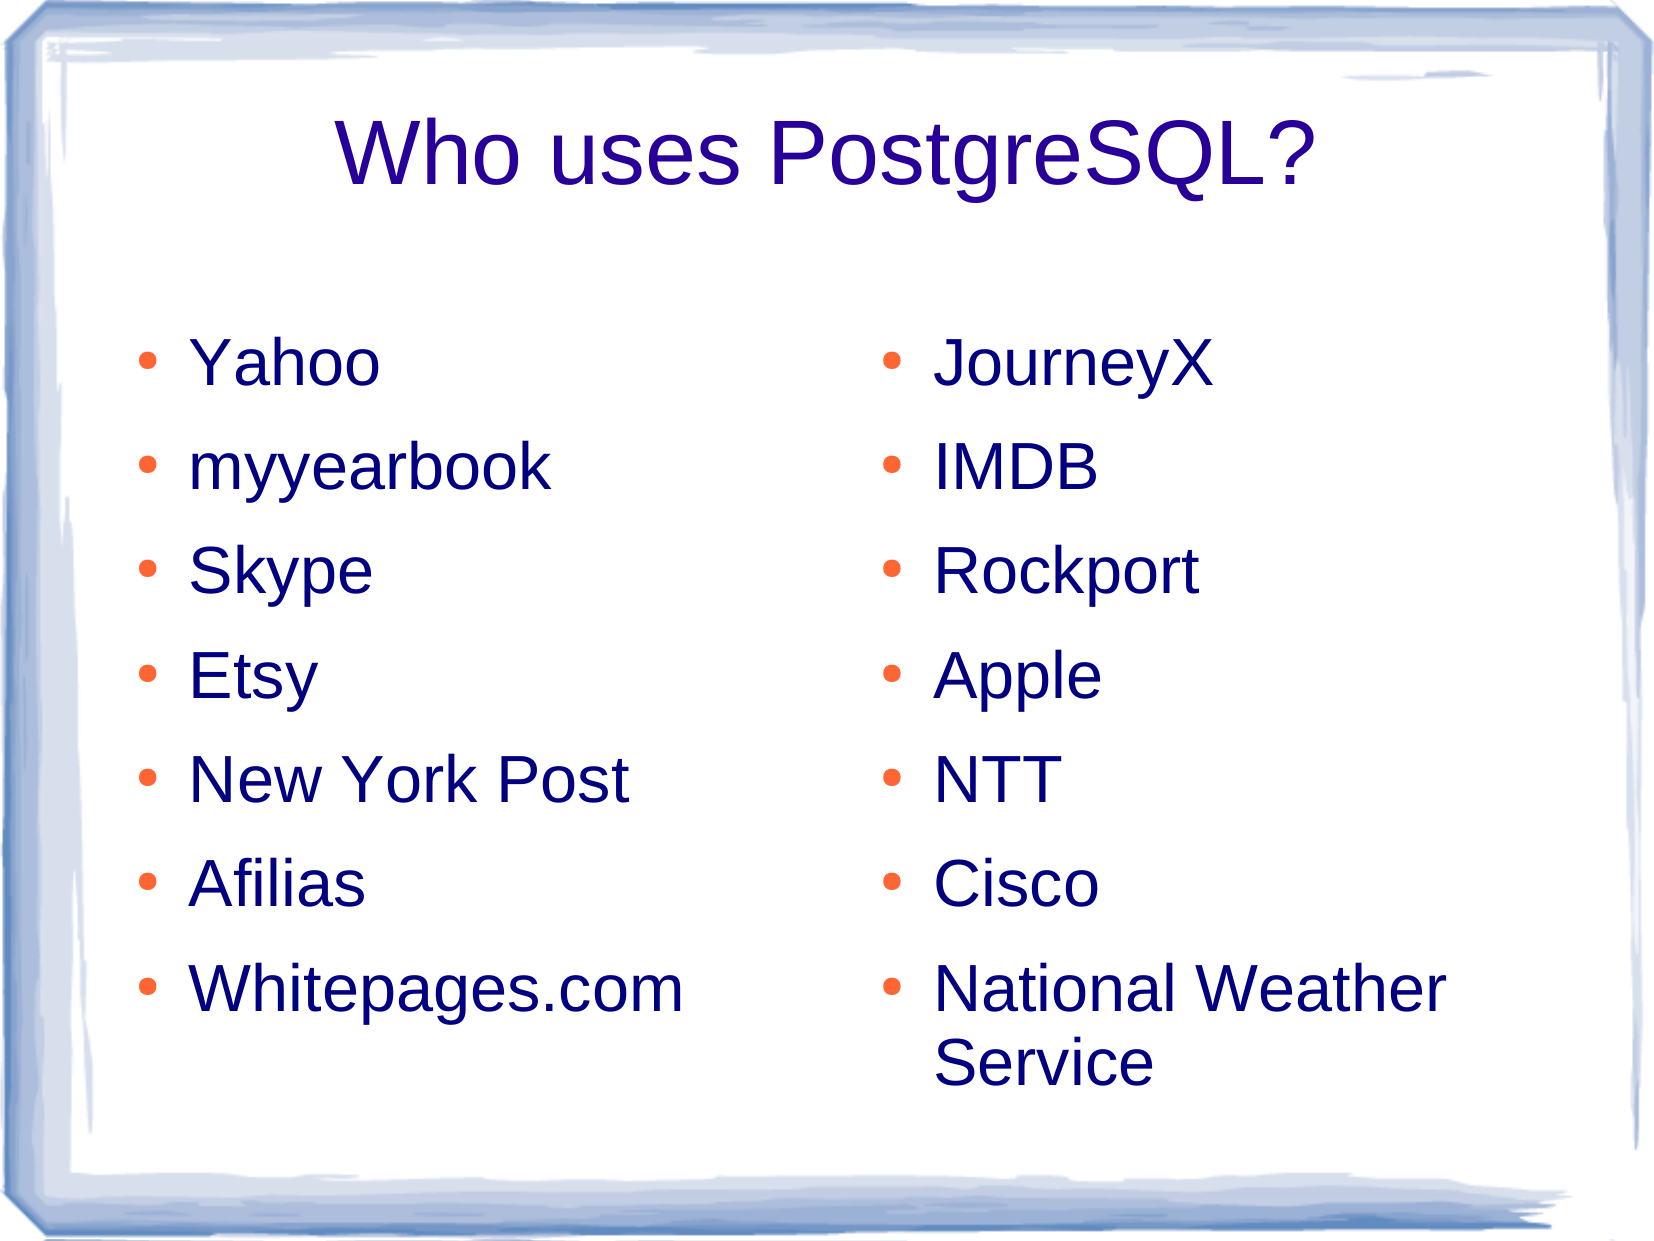

# Who uses PostgreSQL?
Yahoo
myyearbook
Skype
Etsy
New York Post
Afilias
Whitepages.com
JourneyX
IMDB
Rockport
Apple
NTT
Cisco
National Weather Service